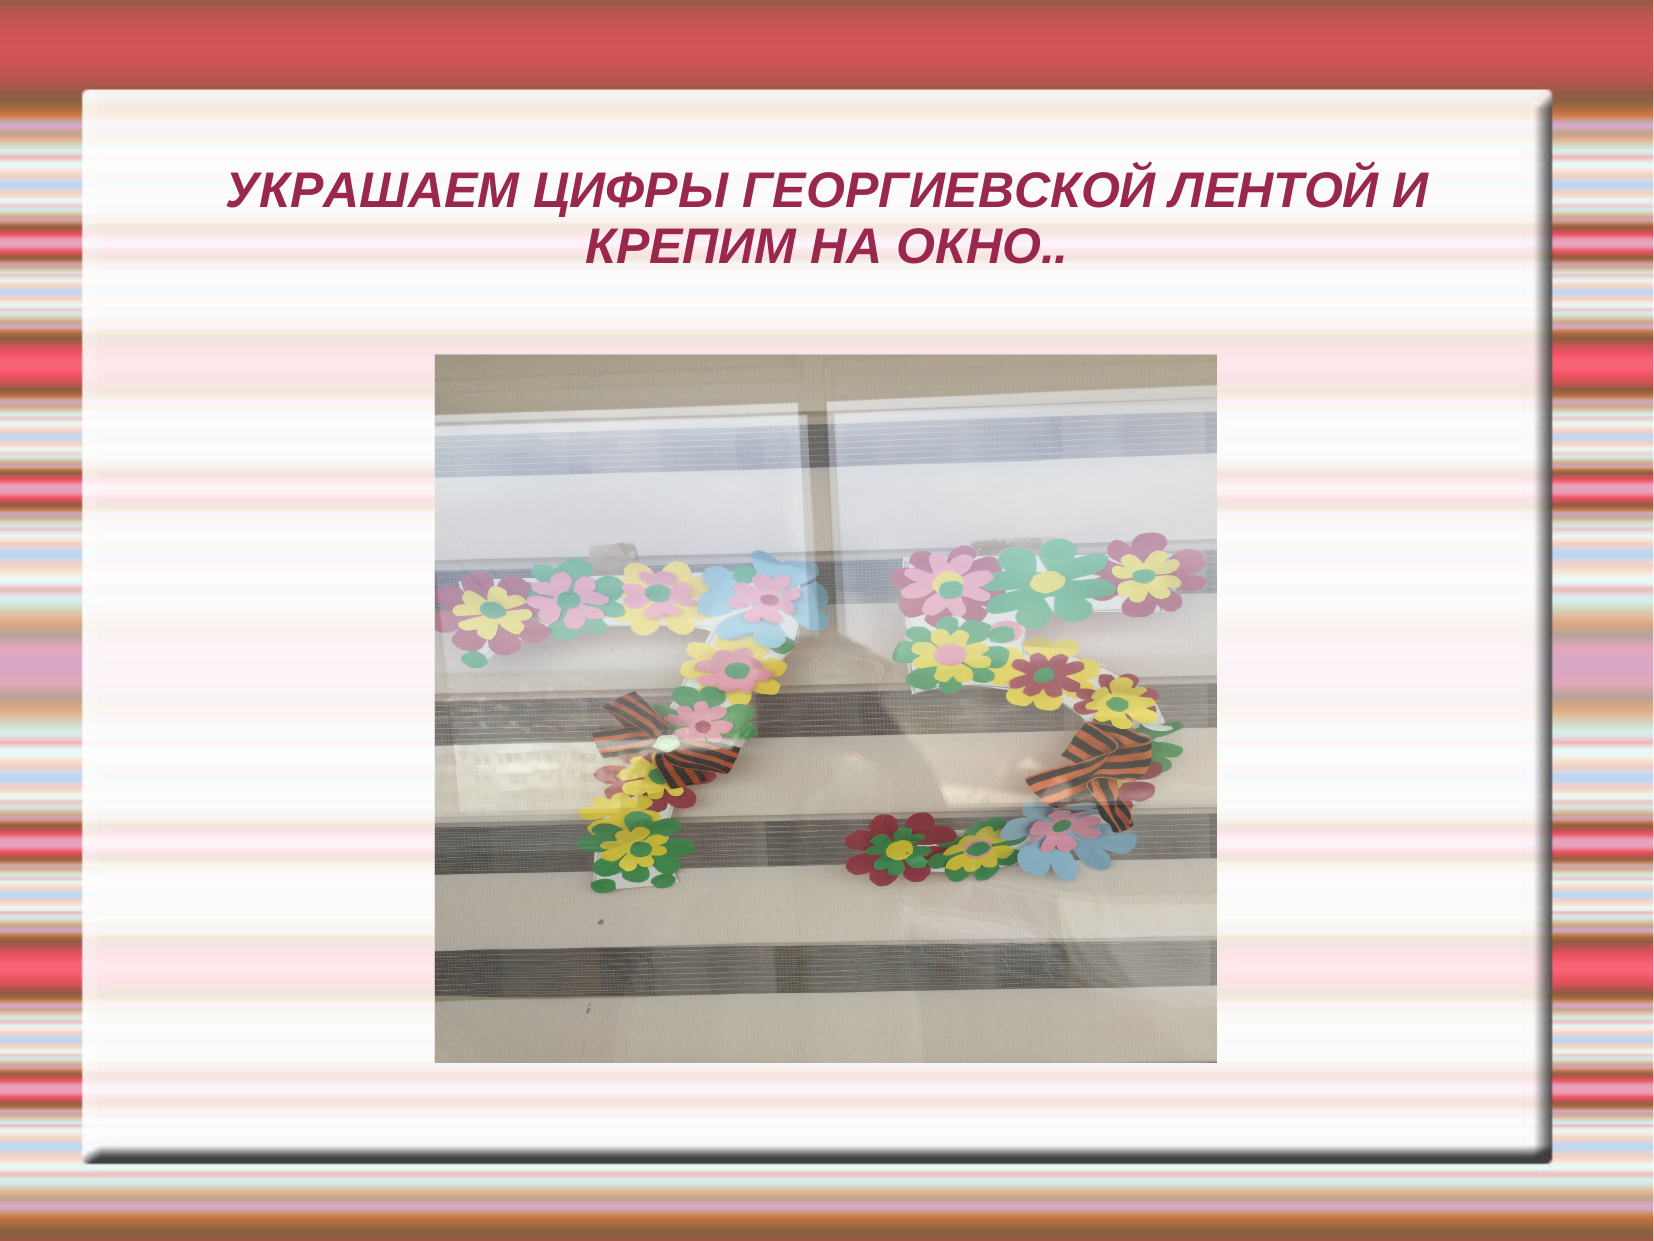

# УКРАШАЕМ ЦИФРЫ ГЕОРГИЕВСКОЙ ЛЕНТОЙ И КРЕПИМ НА ОКНО..